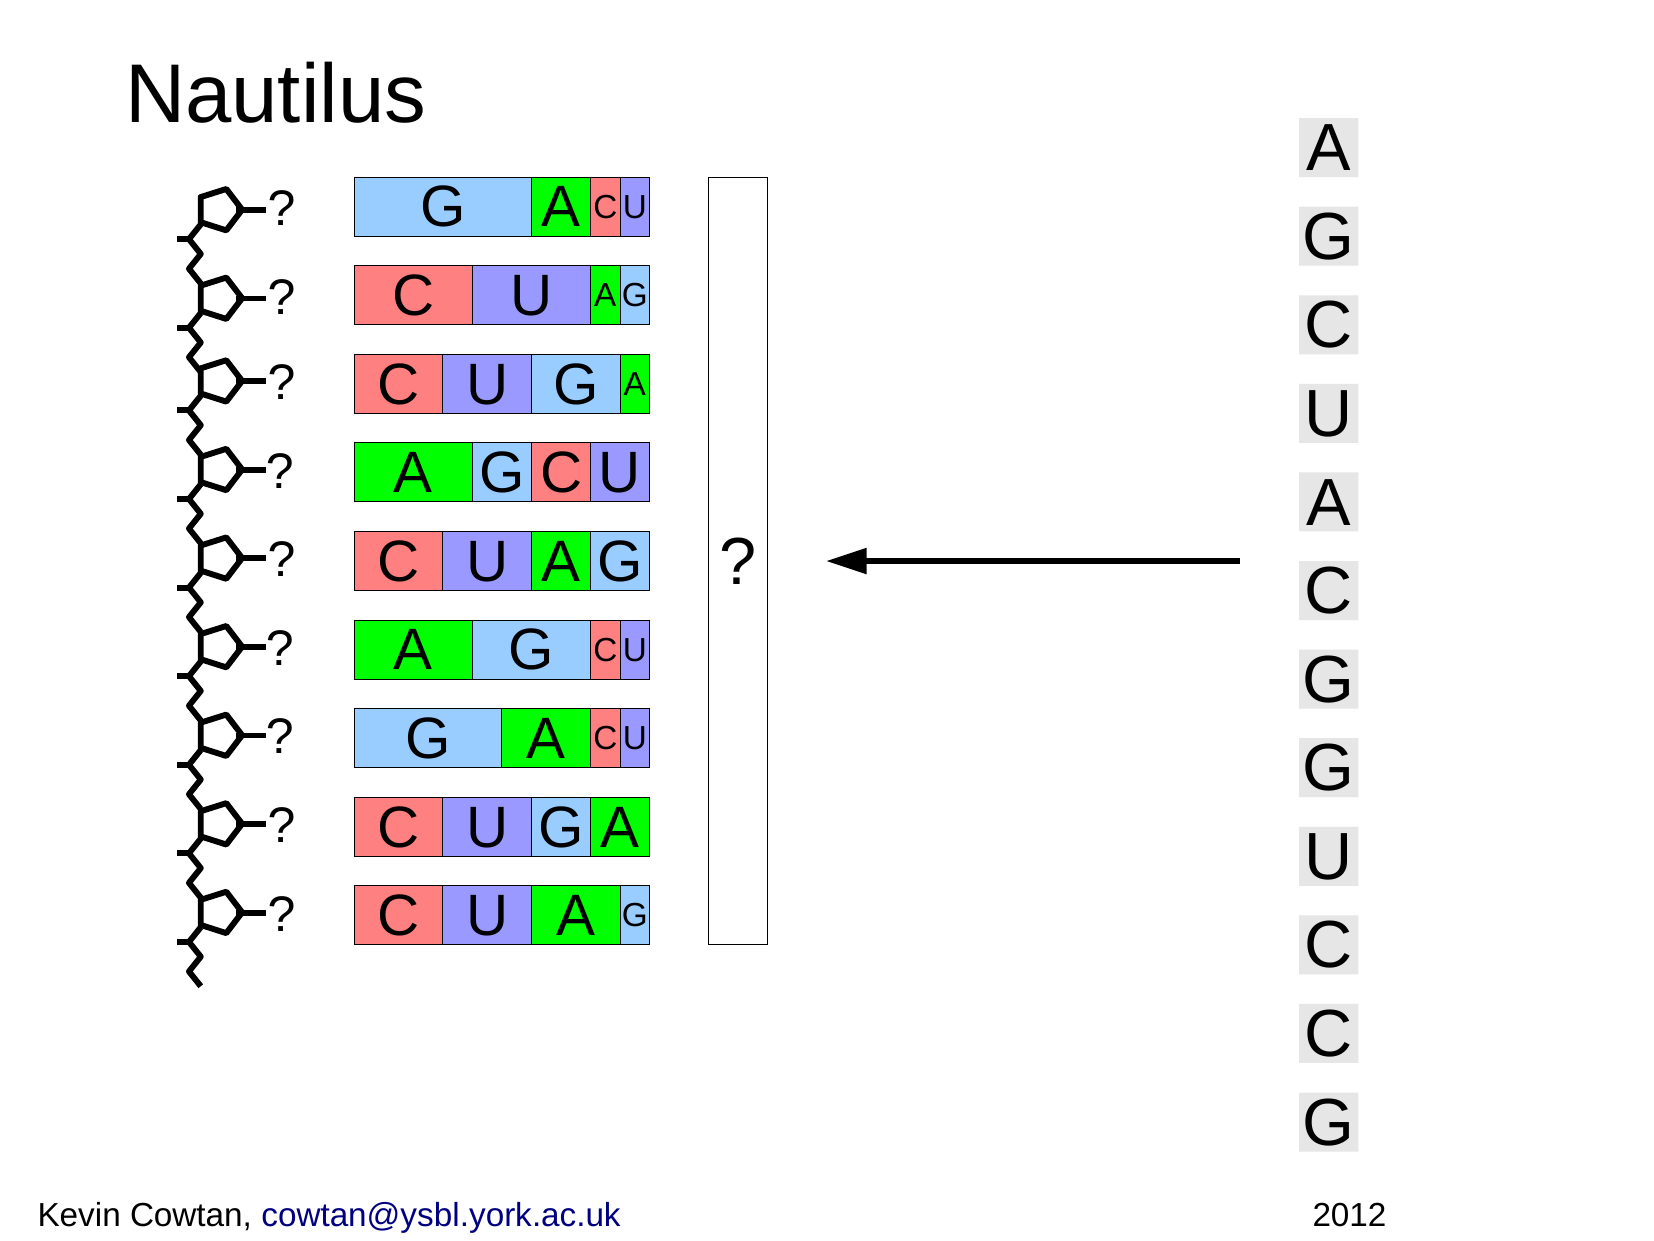

# Nautilus
A
G
A
C
U
?
?
G
C
U
A
G
?
C
?
C
U
G
A
U
?
A
G
C
U
A
?
C
U
A
G
C
?
A
G
C
C
U
U
G
?
G
A
C
C
U
U
G
?
C
U
G
A
U
?
C
U
A
G
C
C
G